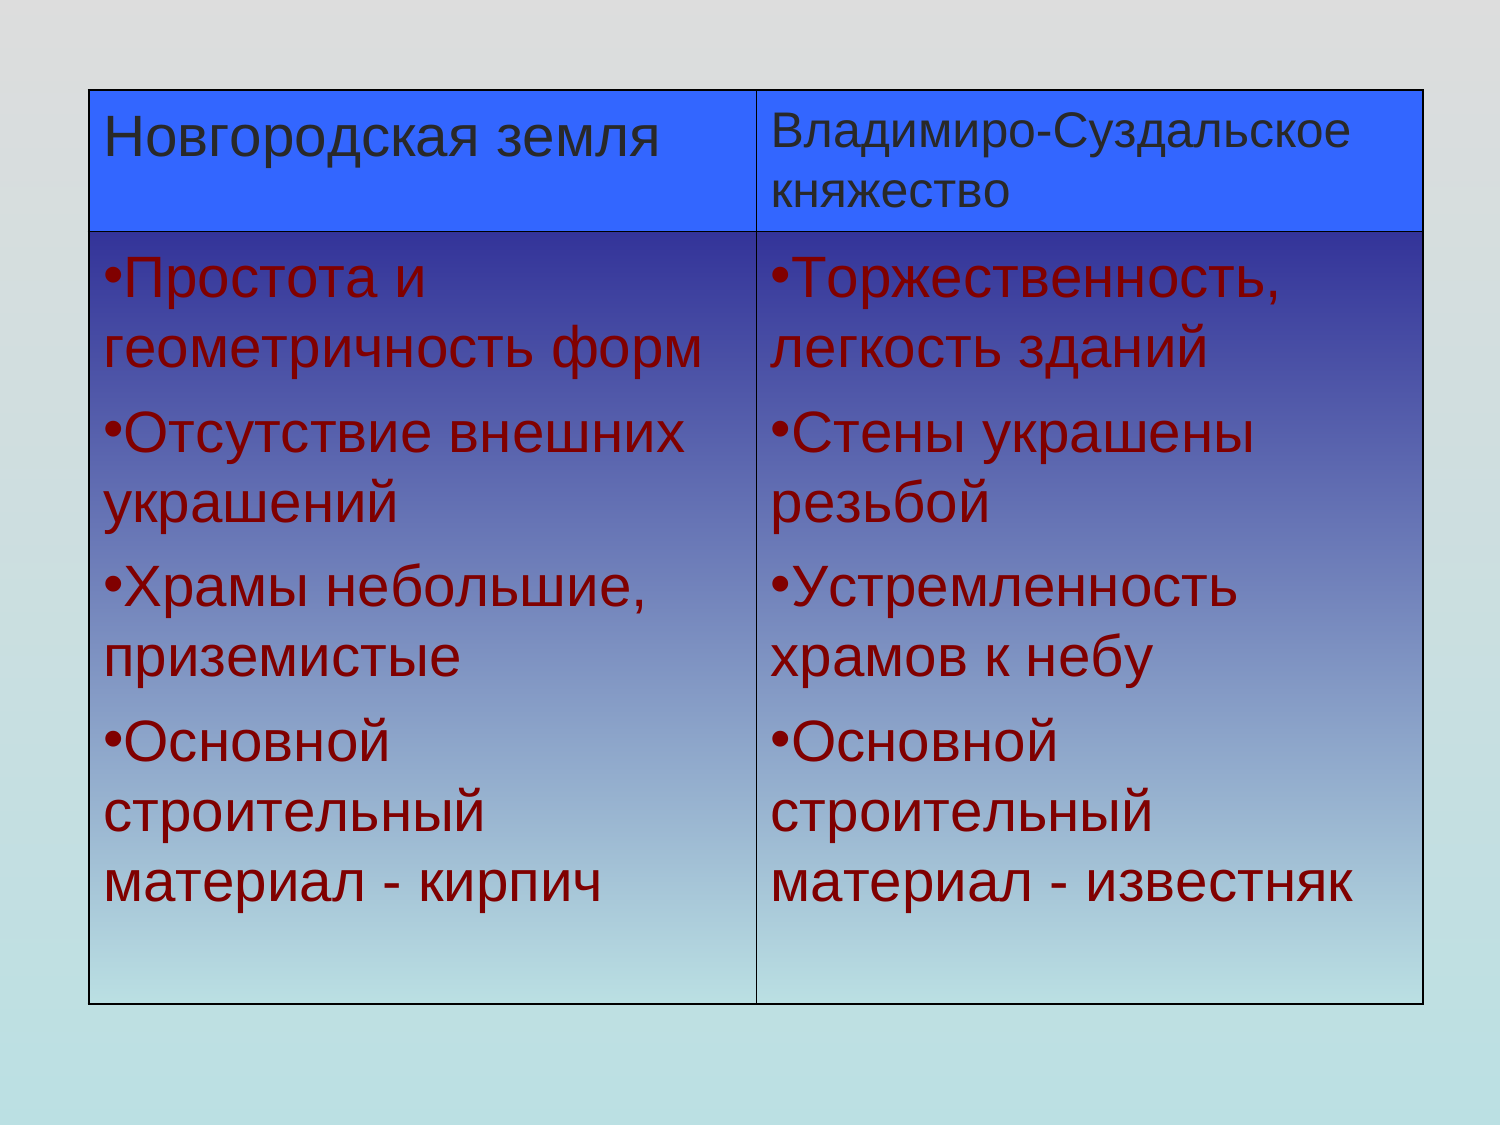

| Новгородская земля | Владимиро-Суздальское княжество |
| --- | --- |
| Простота и геометричность форм Отсутствие внешних украшений Храмы небольшие, приземистые Основной строительный материал - кирпич | Торжественность, легкость зданий Стены украшены резьбой Устремленность храмов к небу Основной строительный материал - известняк |